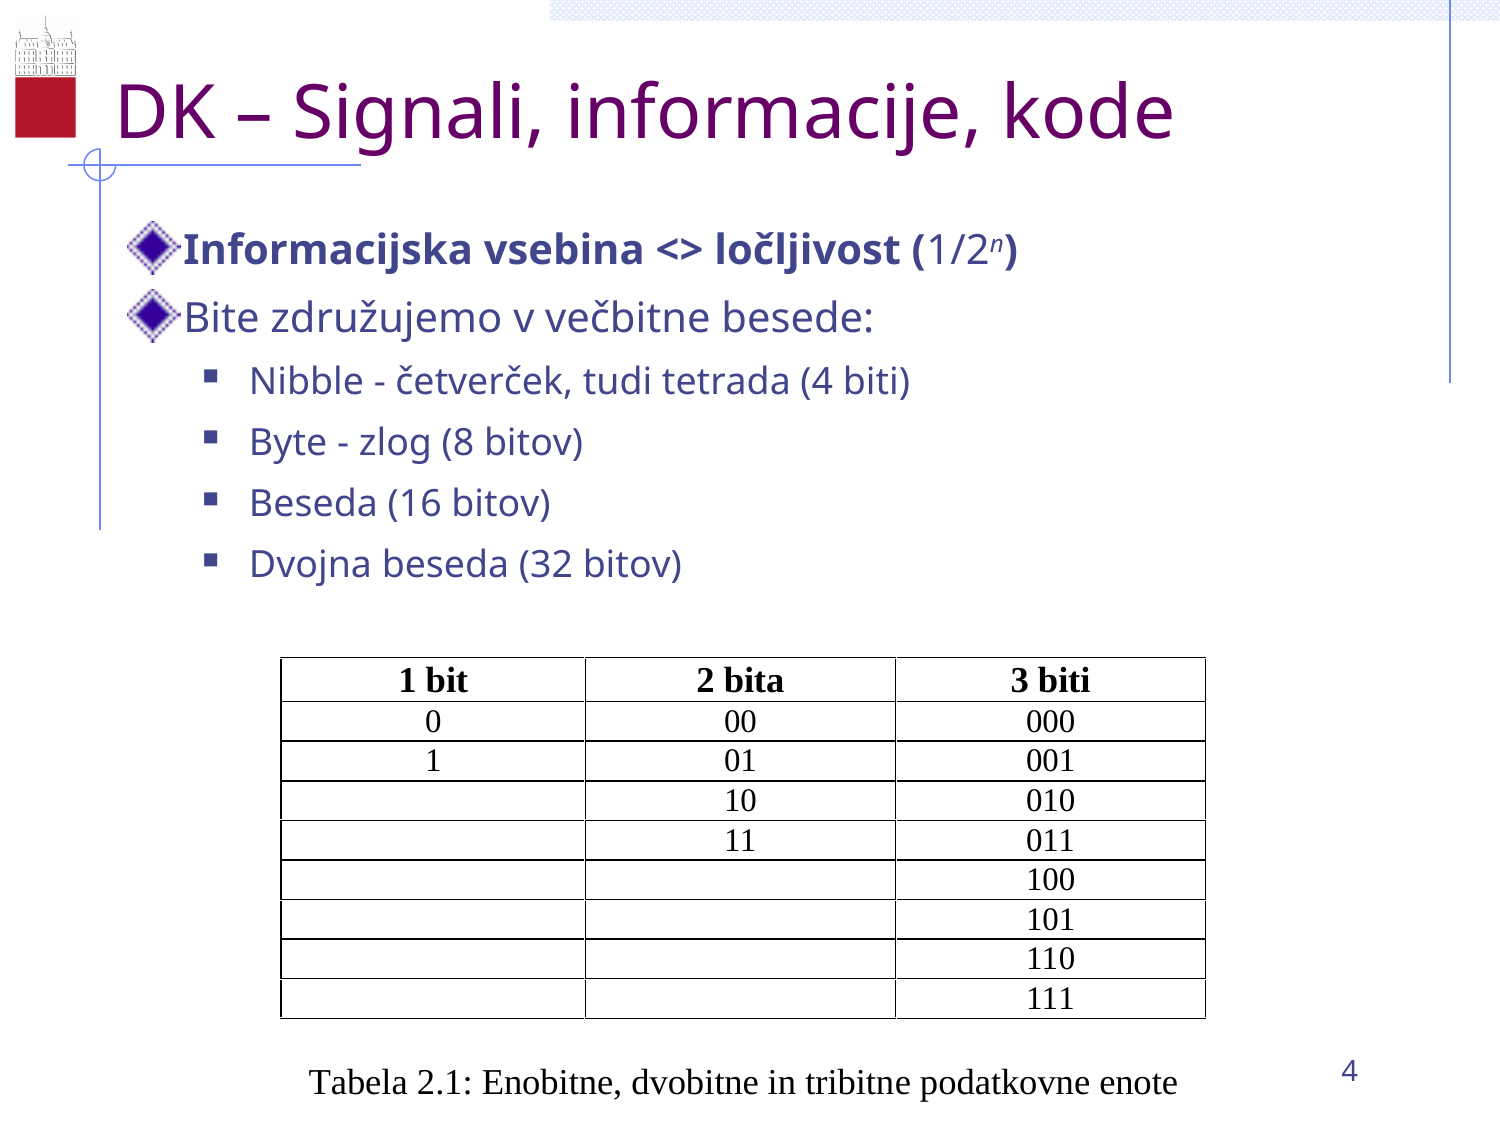

DK – Signali, informacije, kode
# Informacijska vsebina <> ločljivost (1/2n)
Bite združujemo v večbitne besede:
Nibble - četverček, tudi tetrada (4 biti)
Byte - zlog (8 bitov)
Beseda (16 bitov)
Dvojna beseda (32 bitov)